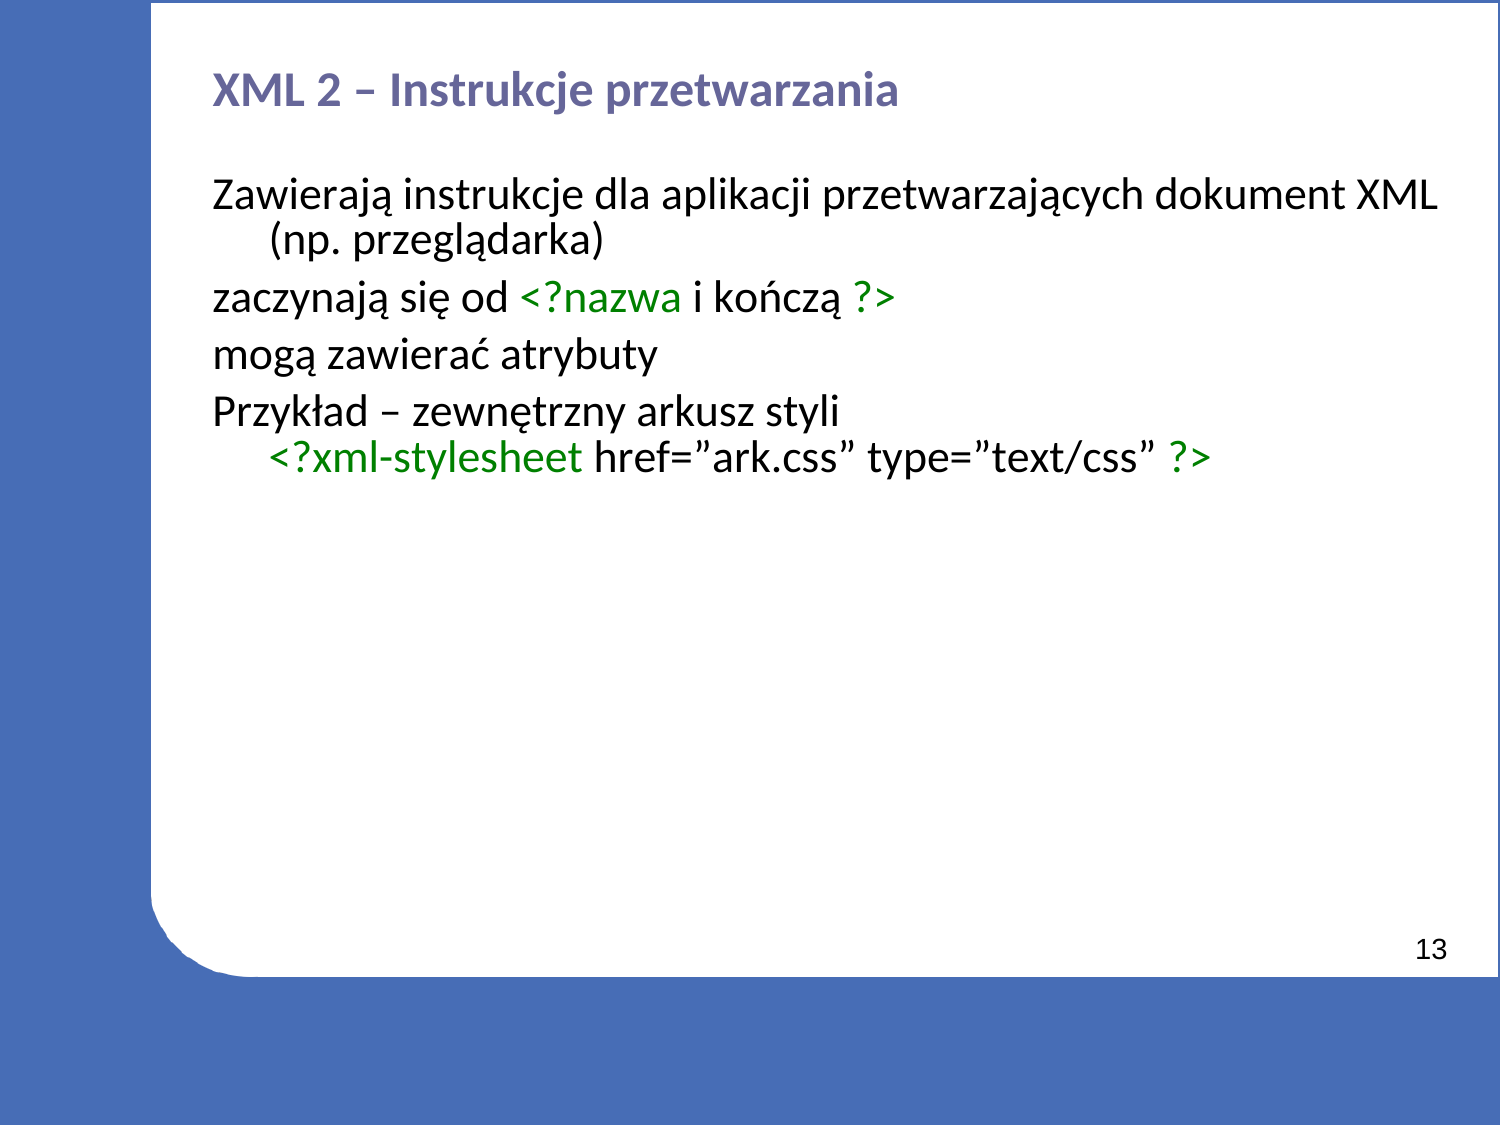

# XML 2 – Instrukcje przetwarzania
Zawierają instrukcje dla aplikacji przetwarzających dokument XML (np. przeglądarka)
zaczynają się od <?nazwa i kończą ?>
mogą zawierać atrybuty
Przykład – zewnętrzny arkusz styli
<?xml-stylesheet href=”ark.css” type=”text/css” ?>
13